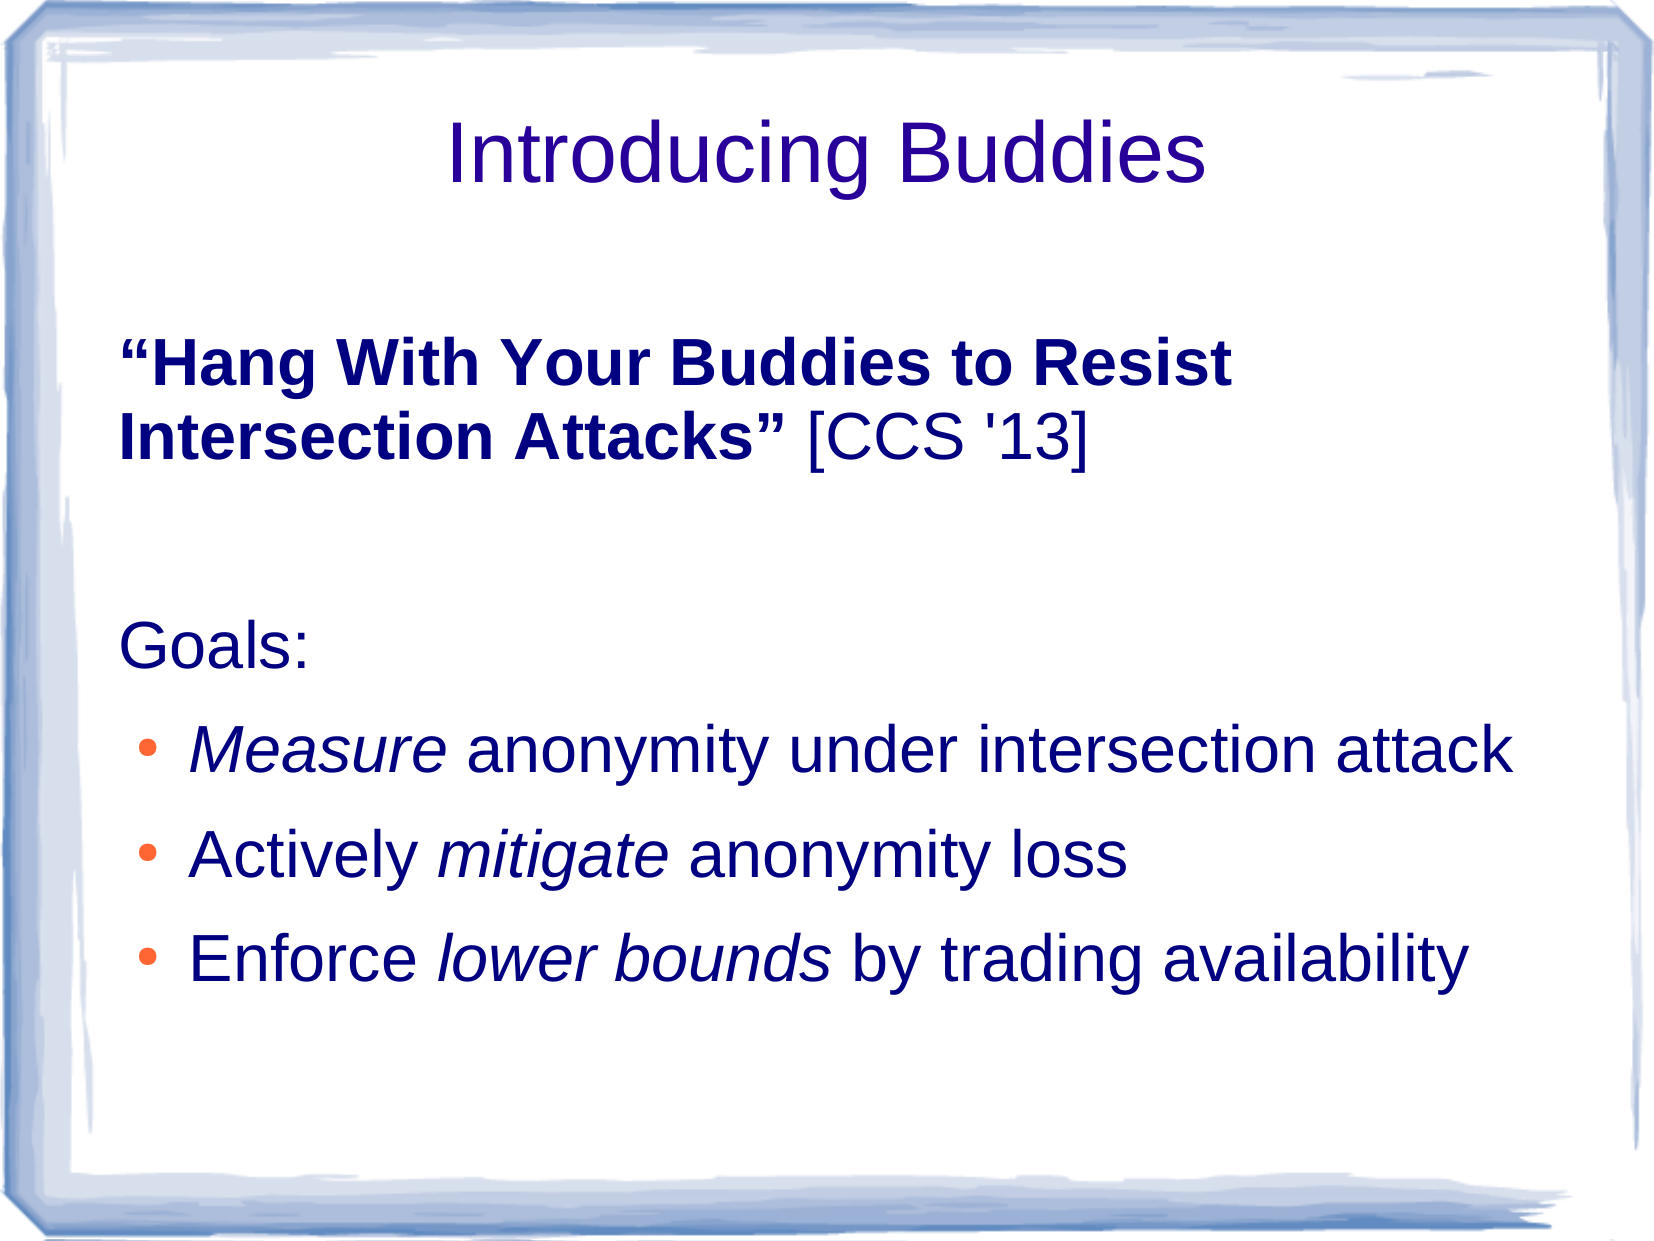

# Introducing Buddies
“Hang With Your Buddies to Resist
Intersection Attacks” [CCS '13]
Goals:
Measure anonymity under intersection attack
Actively mitigate anonymity loss
Enforce lower bounds by trading availability